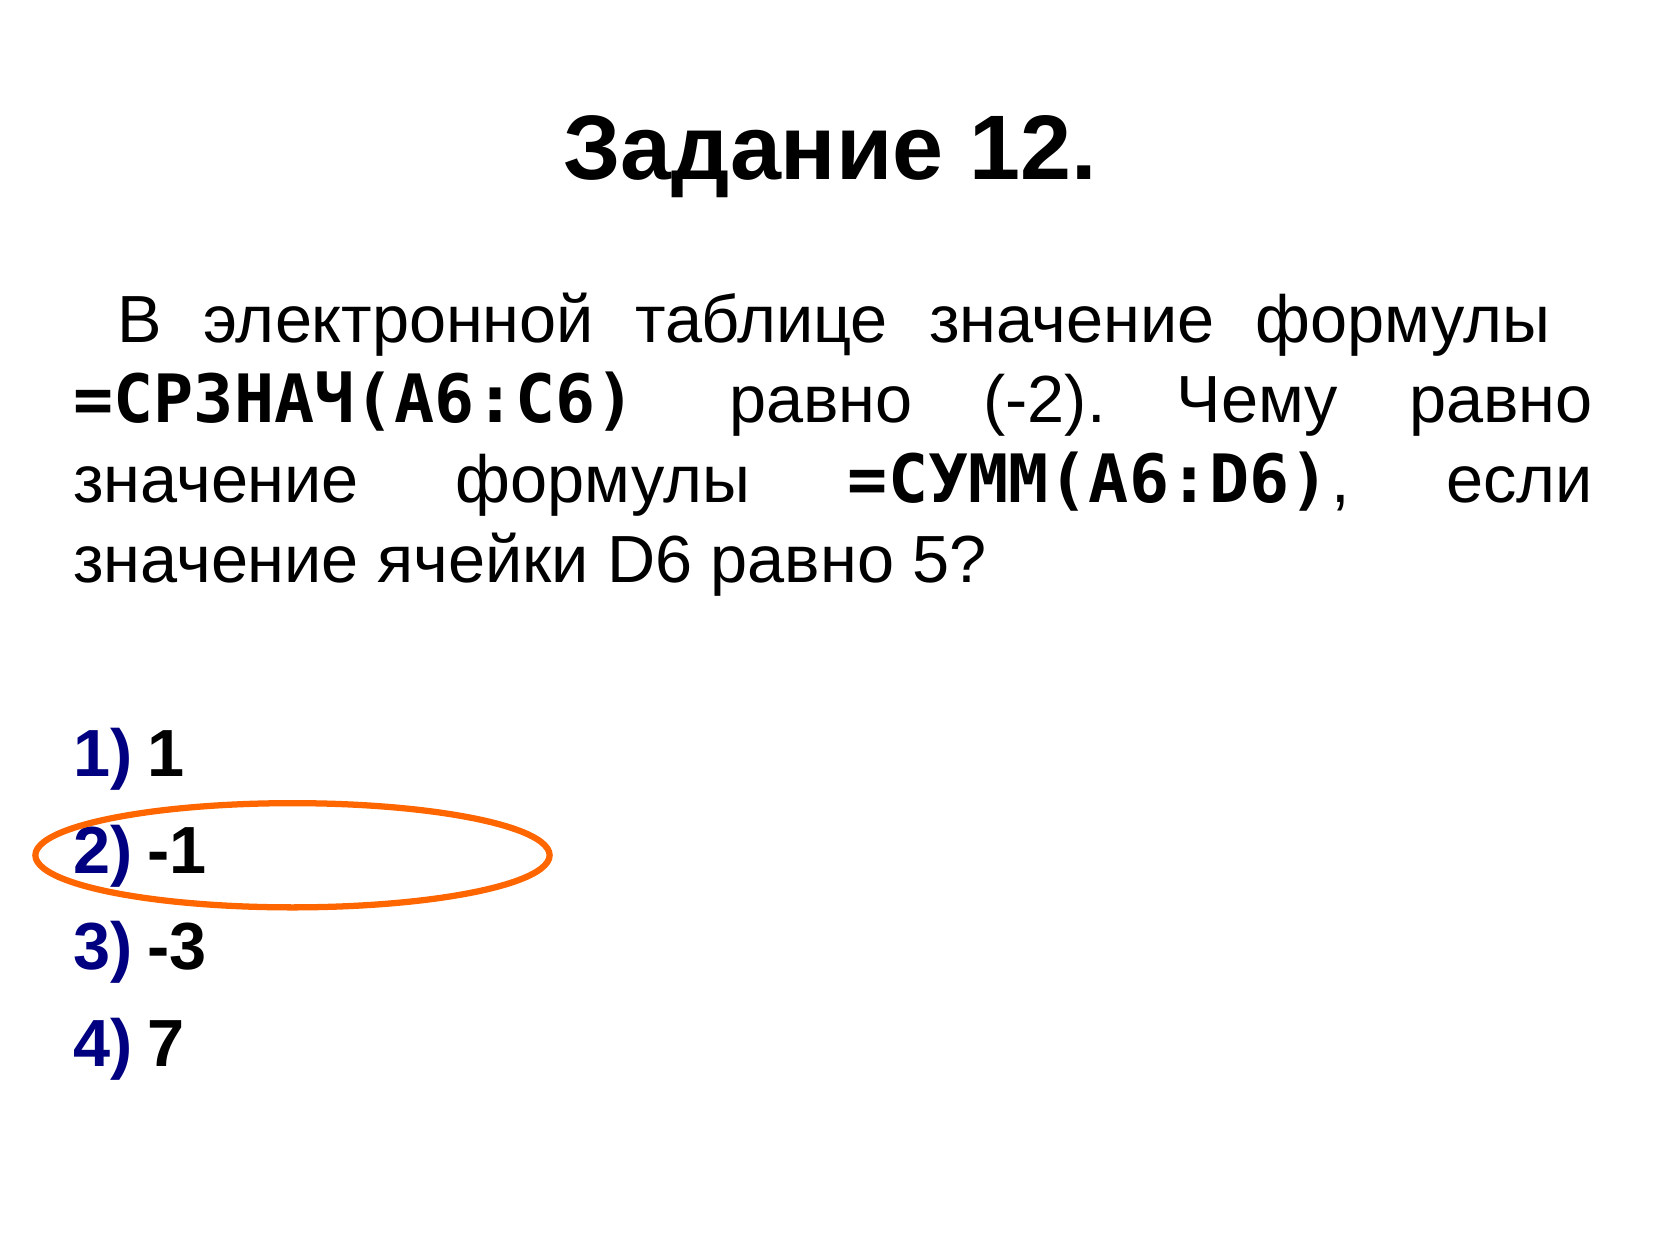

# Задание 12.
В электронной таблице значение формулы =СРЗНАЧ(A6:C6) равно (-2). Чему равно значение формулы =СУММ(A6:D6), если значение ячейки D6 равно 5?
1
-1
-3
7